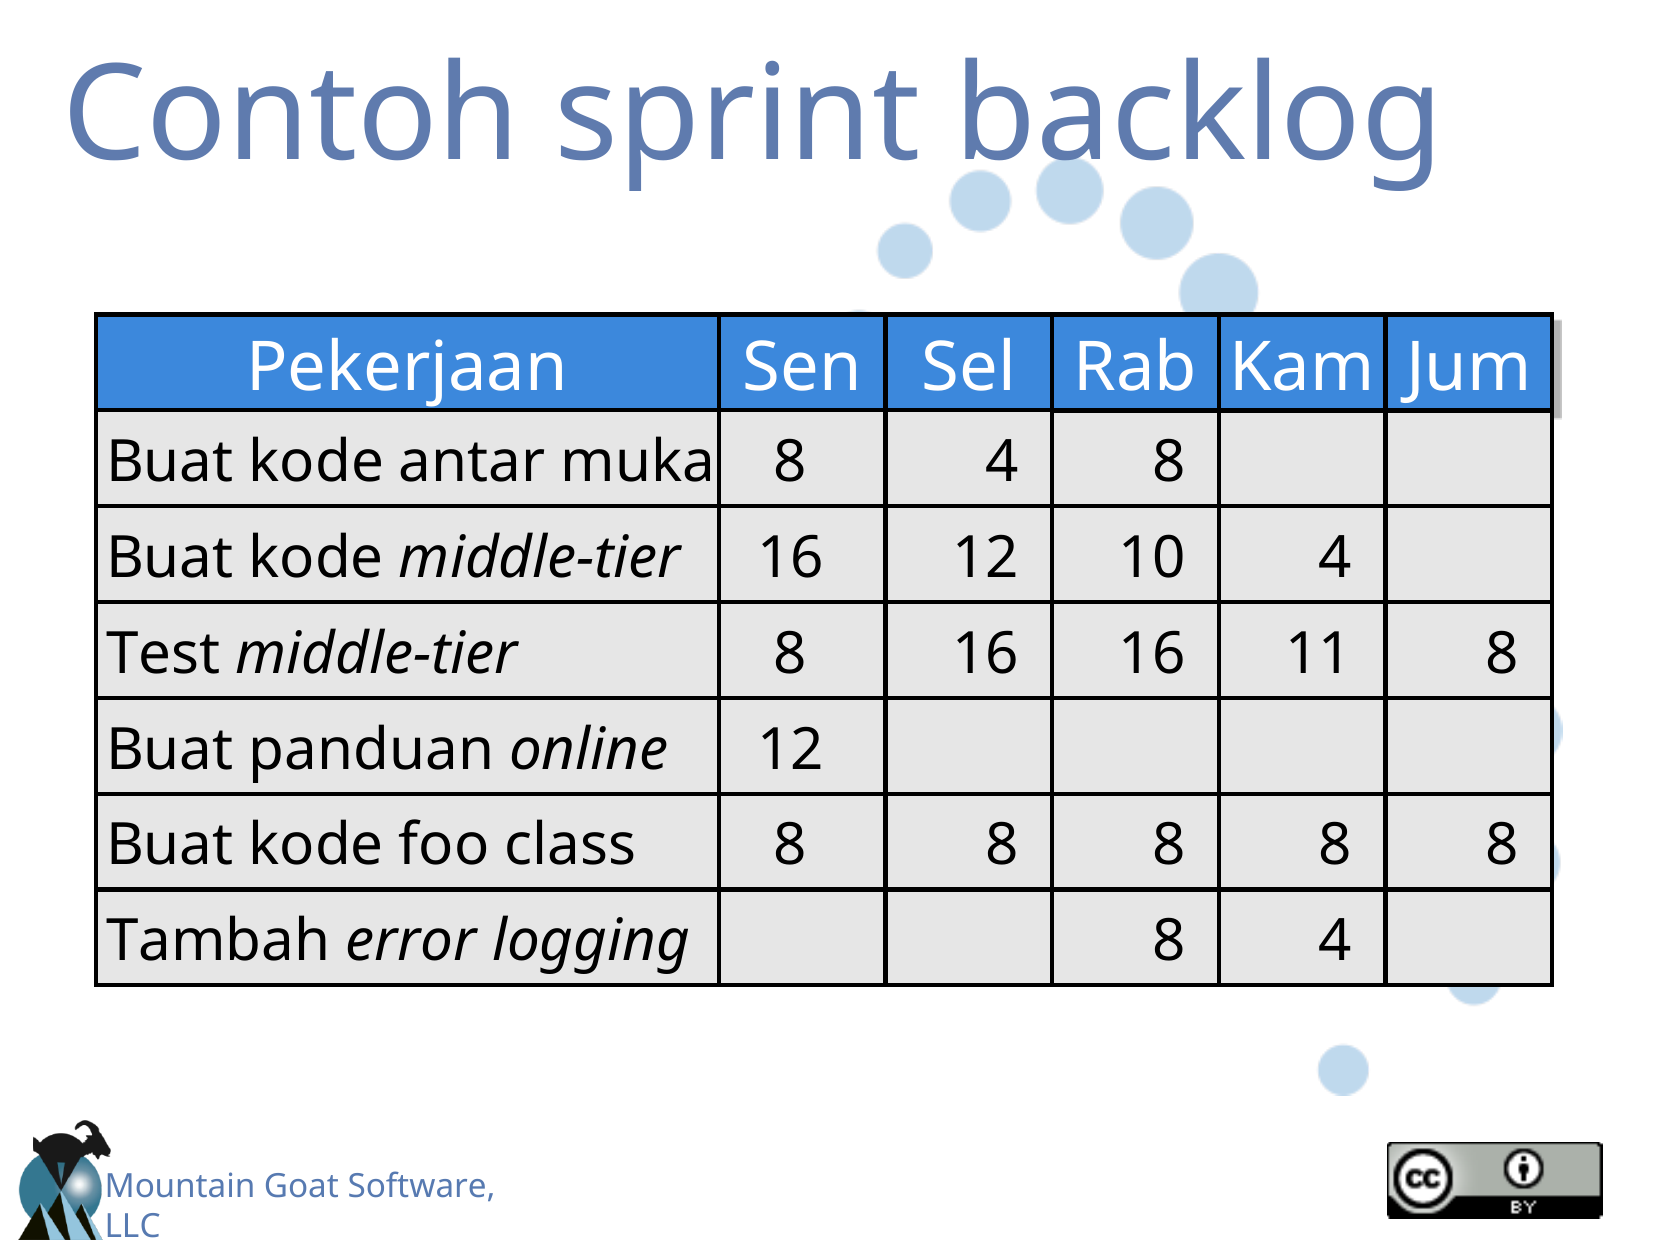

# Contoh sprint backlog
Pekerjaan
Sen
Sel
Rab
Kam
Jum
Buat kode antar muka
8
10
16
8
Tambah error logging
8
8
16
8
12
8
4
12
16
8
4
11
8
4
8
8
Buat kode middle-tier
Test middle-tier
Buat panduan online
Buat kode foo class